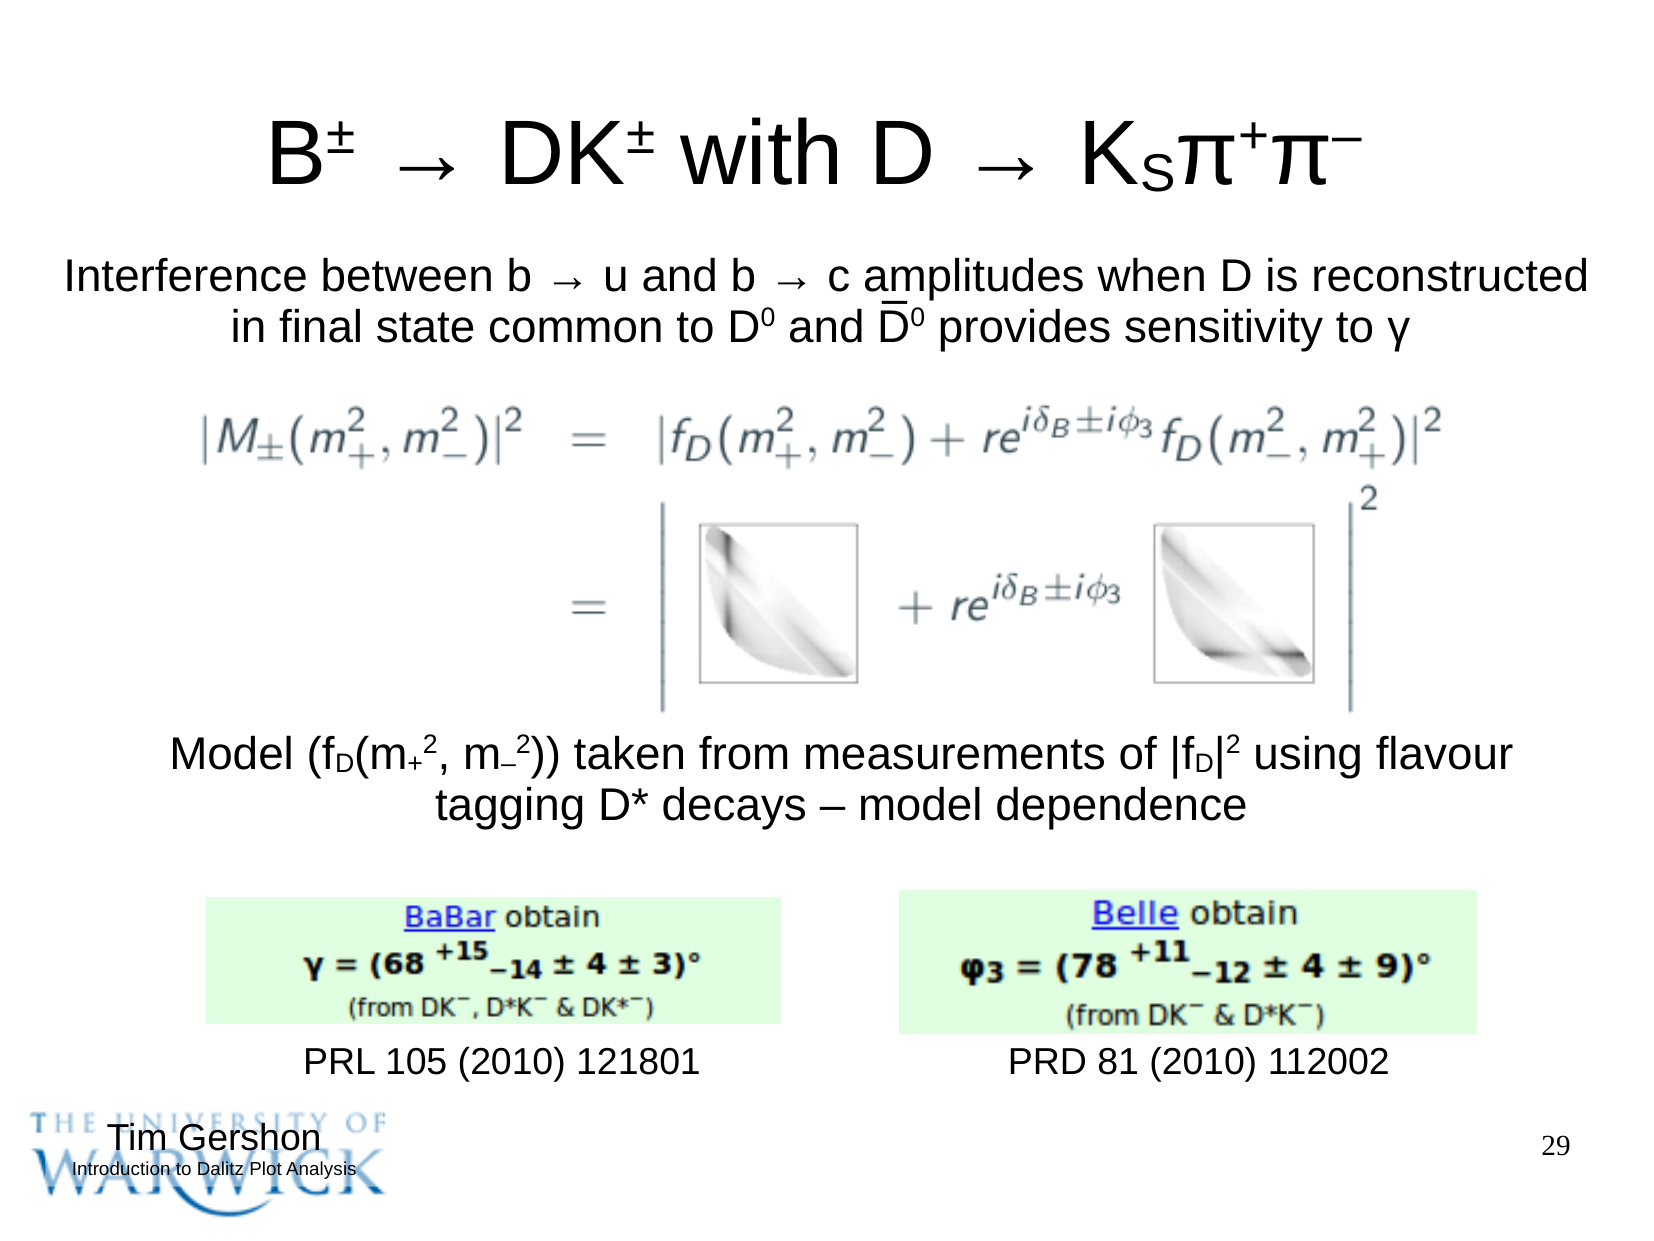

# B± → DK± with D → KSπ+π–
Interference between b → u and b → c amplitudes when D is reconstructed in final state common to D0 and D0 provides sensitivity to γ
–
Model (fD(m+2, m–2)) taken from measurements of |fD|2 using flavour tagging D* decays – model dependence
PRL 105 (2010) 121801
PRD 81 (2010) 112002
Tim Gershon
Weak Phases from Dalitz Plots
Tim Gershon
Weak Phases from Dalitz Plots
Tim Gershon
Introduction to Dalitz Plot Analysis
29